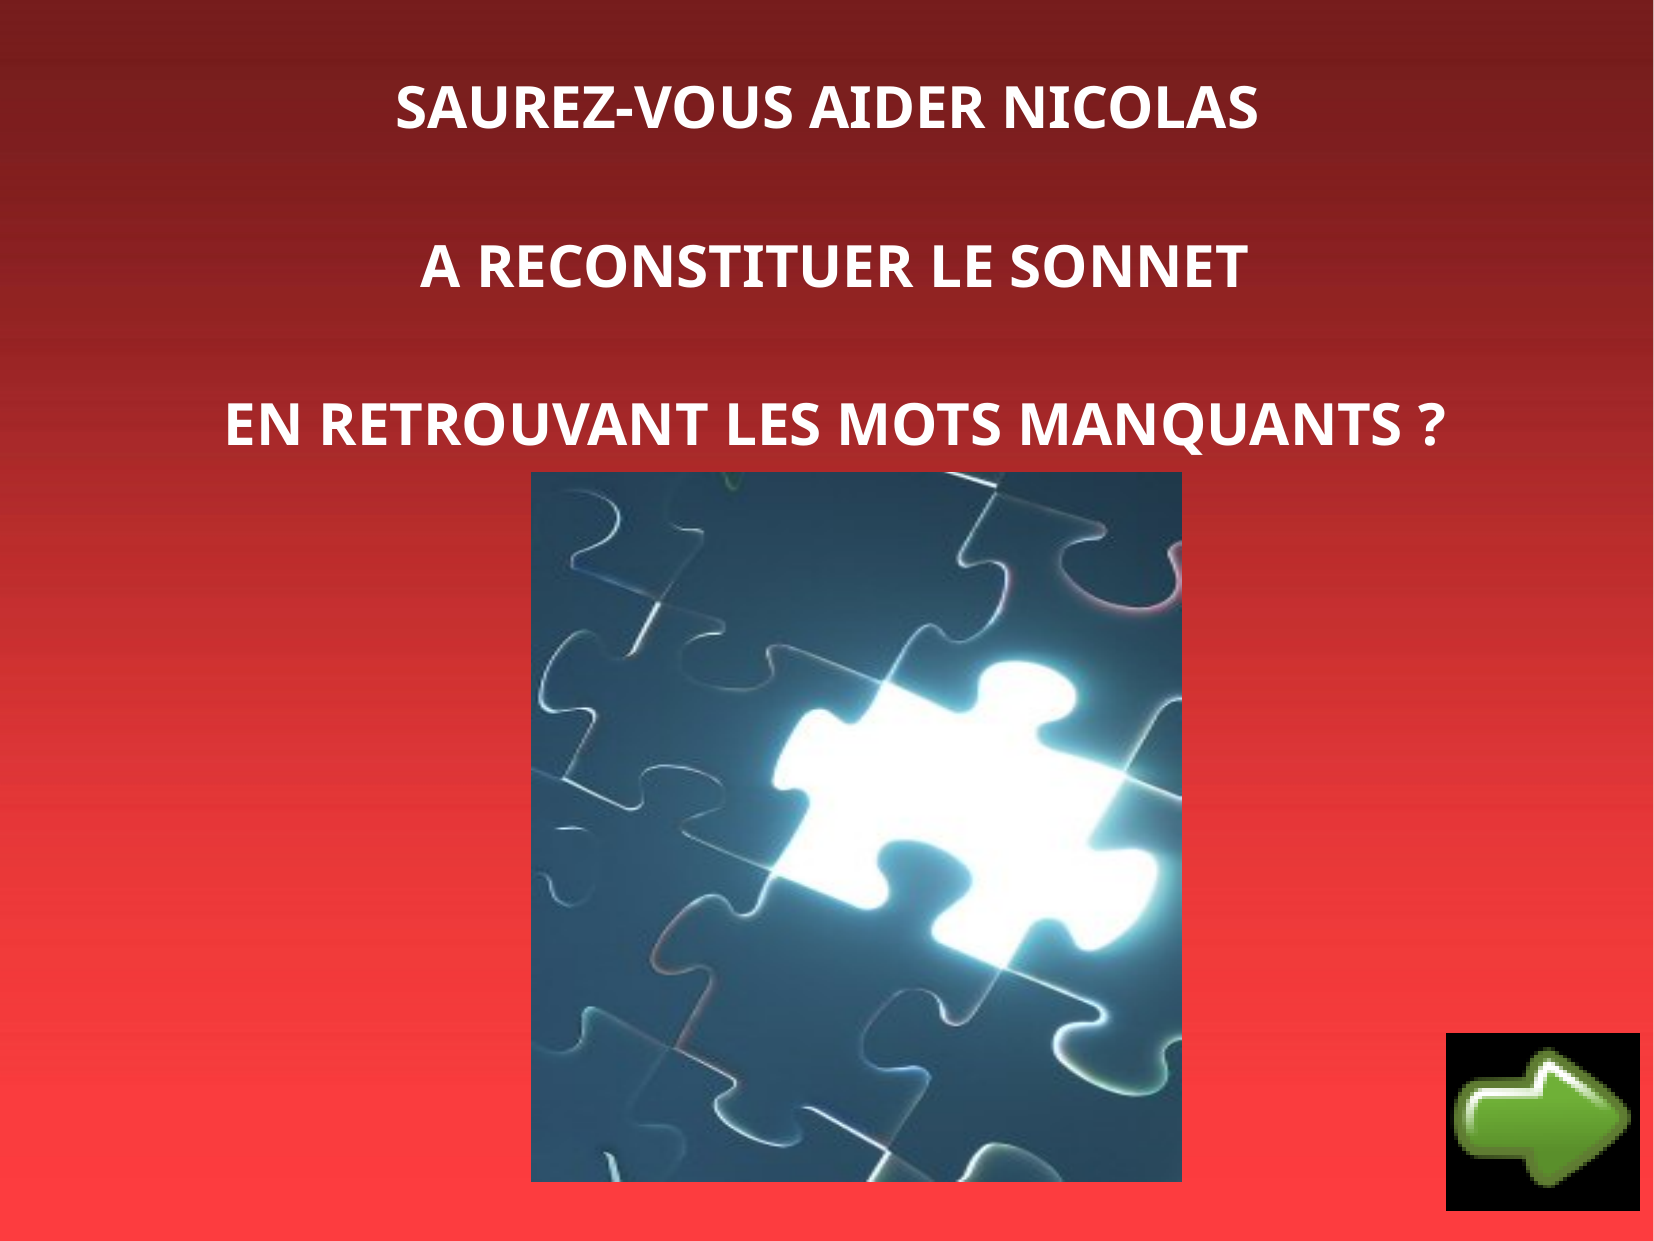

SAUREZ-VOUS AIDER NICOLAS
A RECONSTITUER LE SONNET
EN RETROUVANT LES MOTS MANQUANTS ?